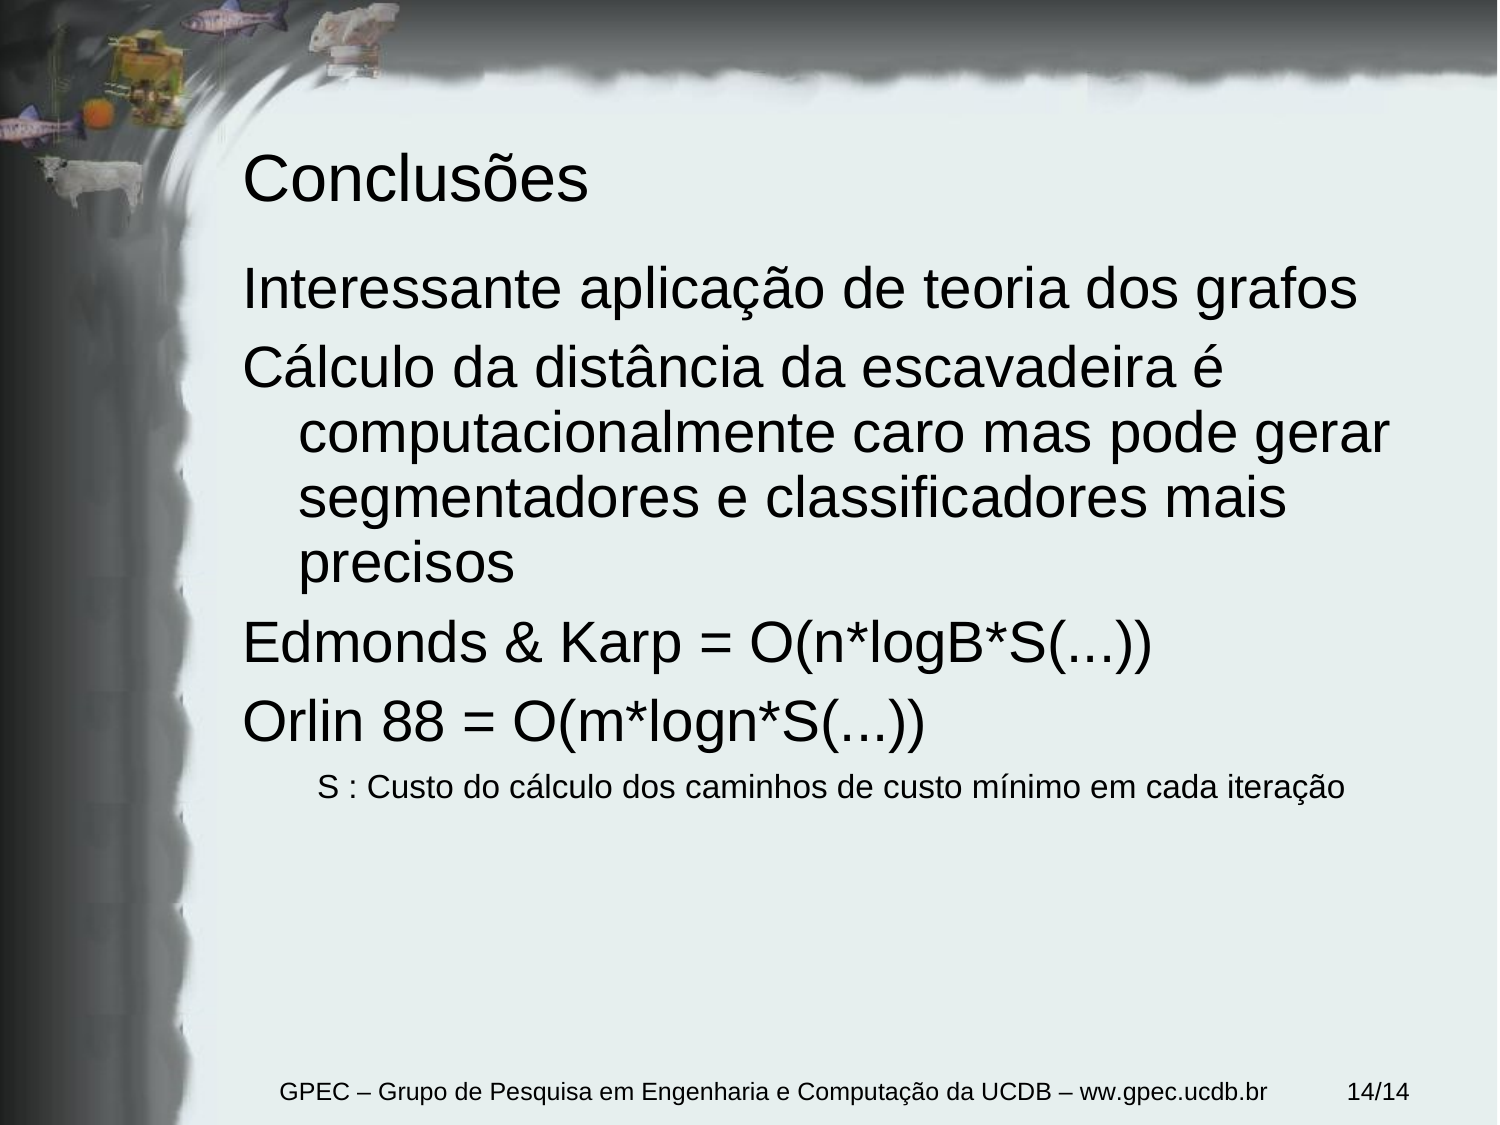

# Conclusões
Interessante aplicação de teoria dos grafos
Cálculo da distância da escavadeira é computacionalmente caro mas pode gerar segmentadores e classificadores mais precisos
Edmonds & Karp = O(n*logB*S(...))
Orlin 88 = O(m*logn*S(...))
S : Custo do cálculo dos caminhos de custo mínimo em cada iteração